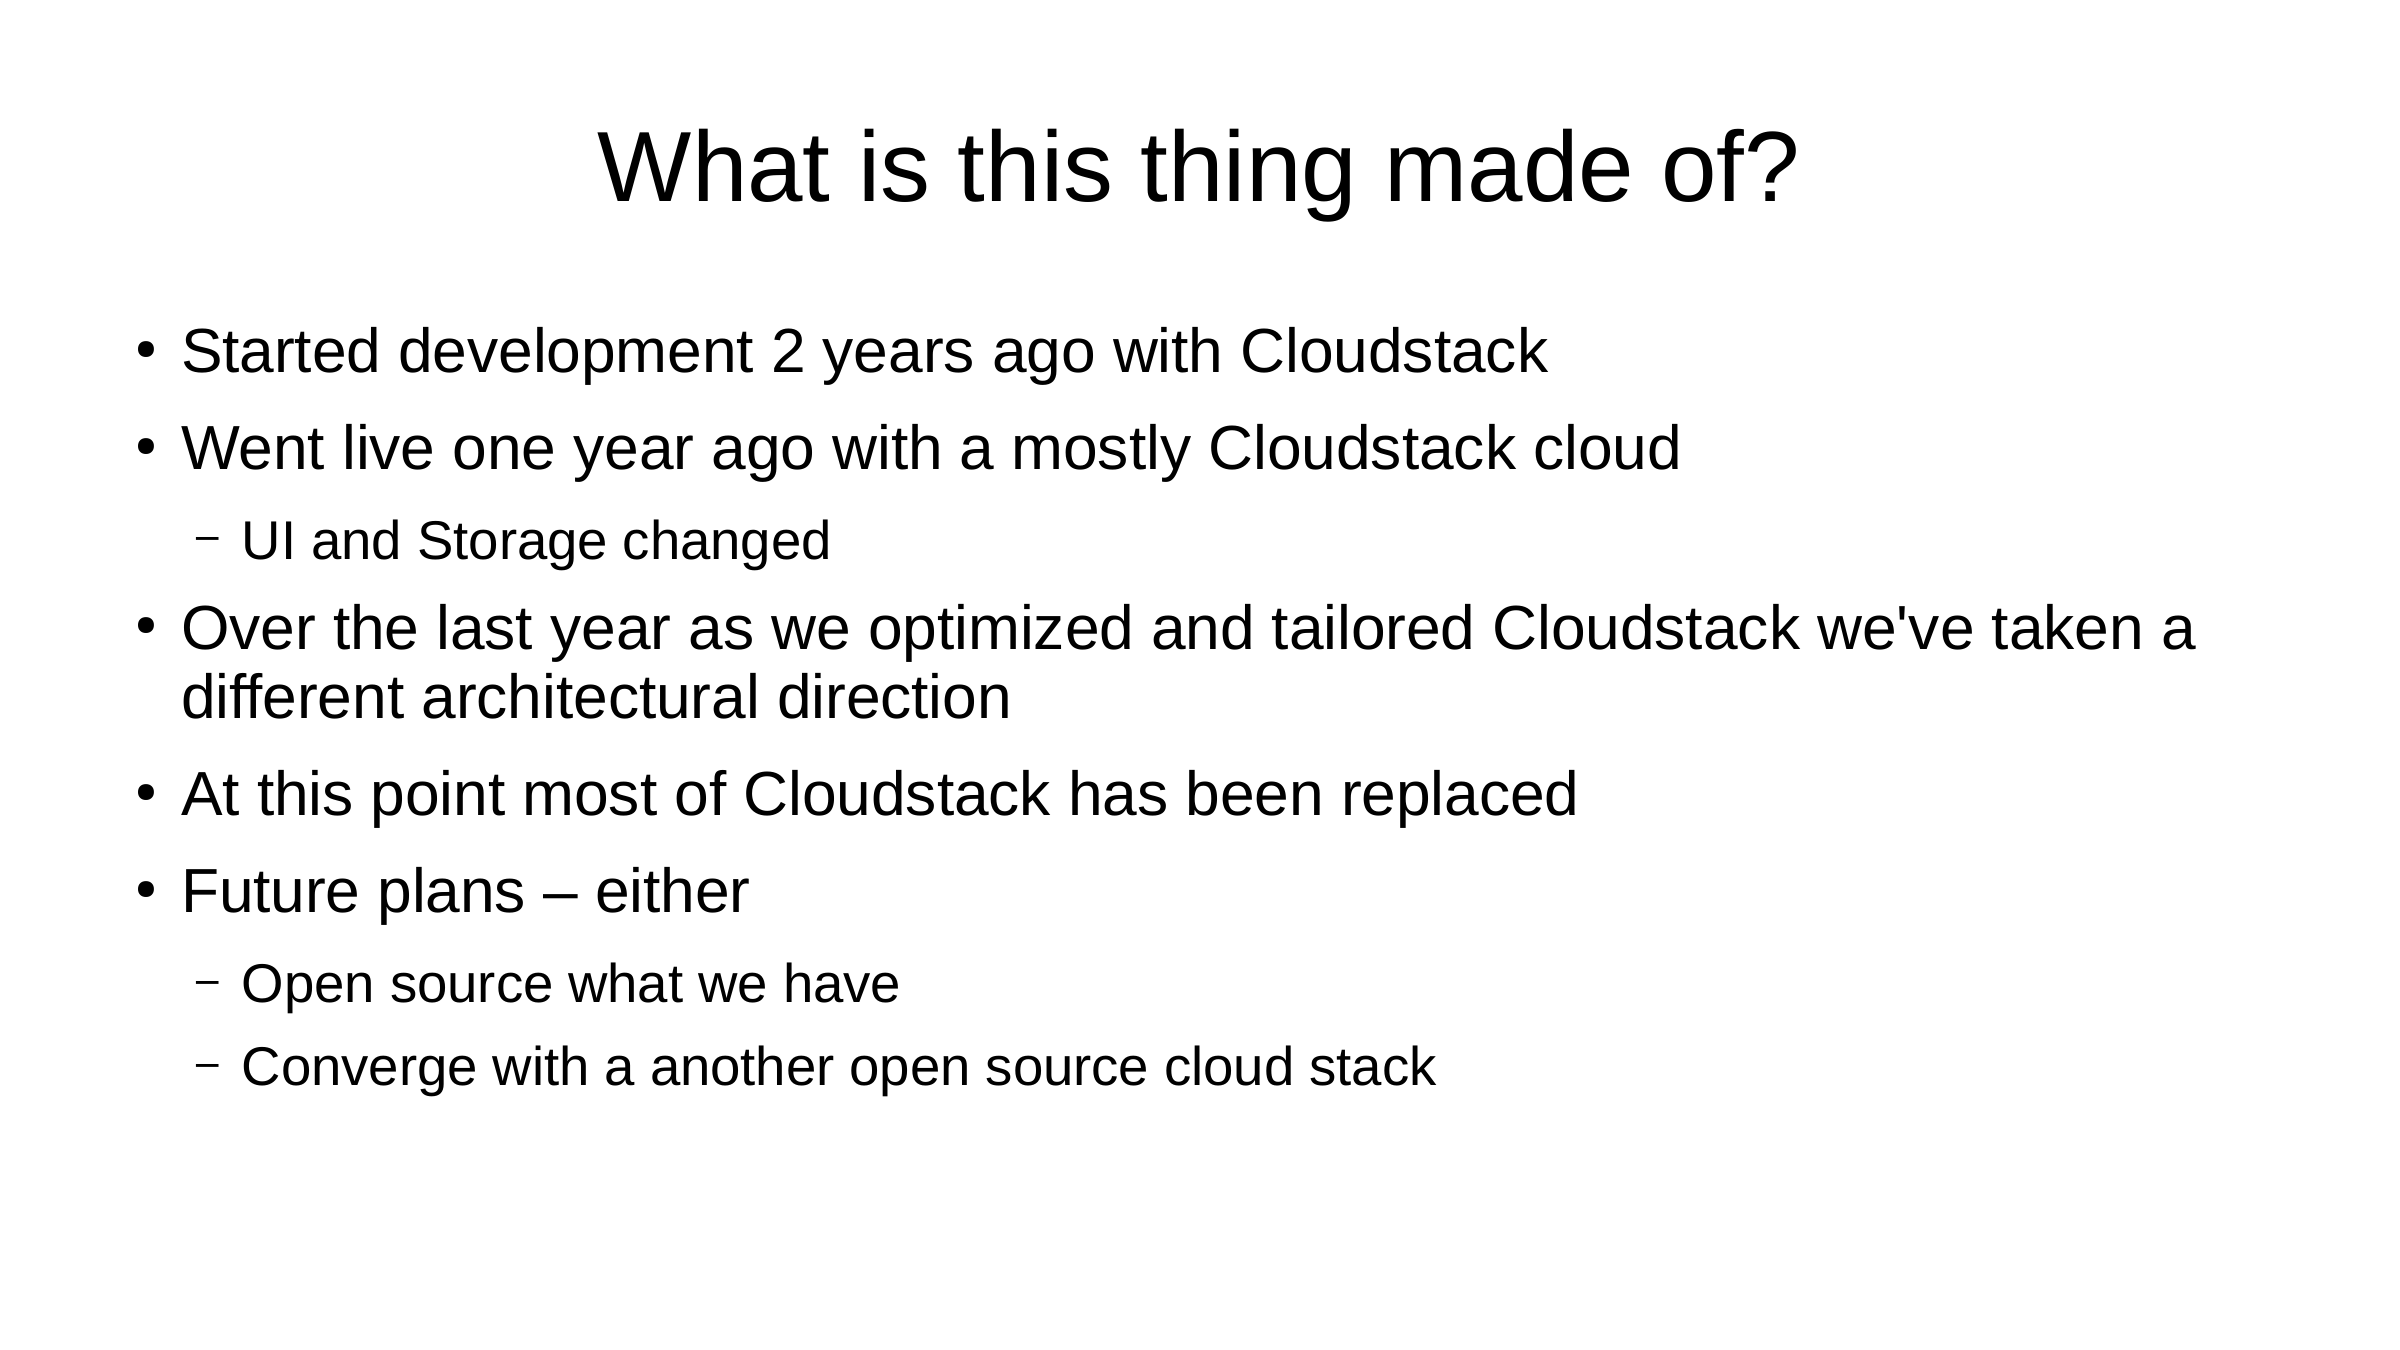

# What is this thing made of?
Started development 2 years ago with Cloudstack
Went live one year ago with a mostly Cloudstack cloud
UI and Storage changed
Over the last year as we optimized and tailored Cloudstack we've taken a different architectural direction
At this point most of Cloudstack has been replaced
Future plans – either
Open source what we have
Converge with a another open source cloud stack